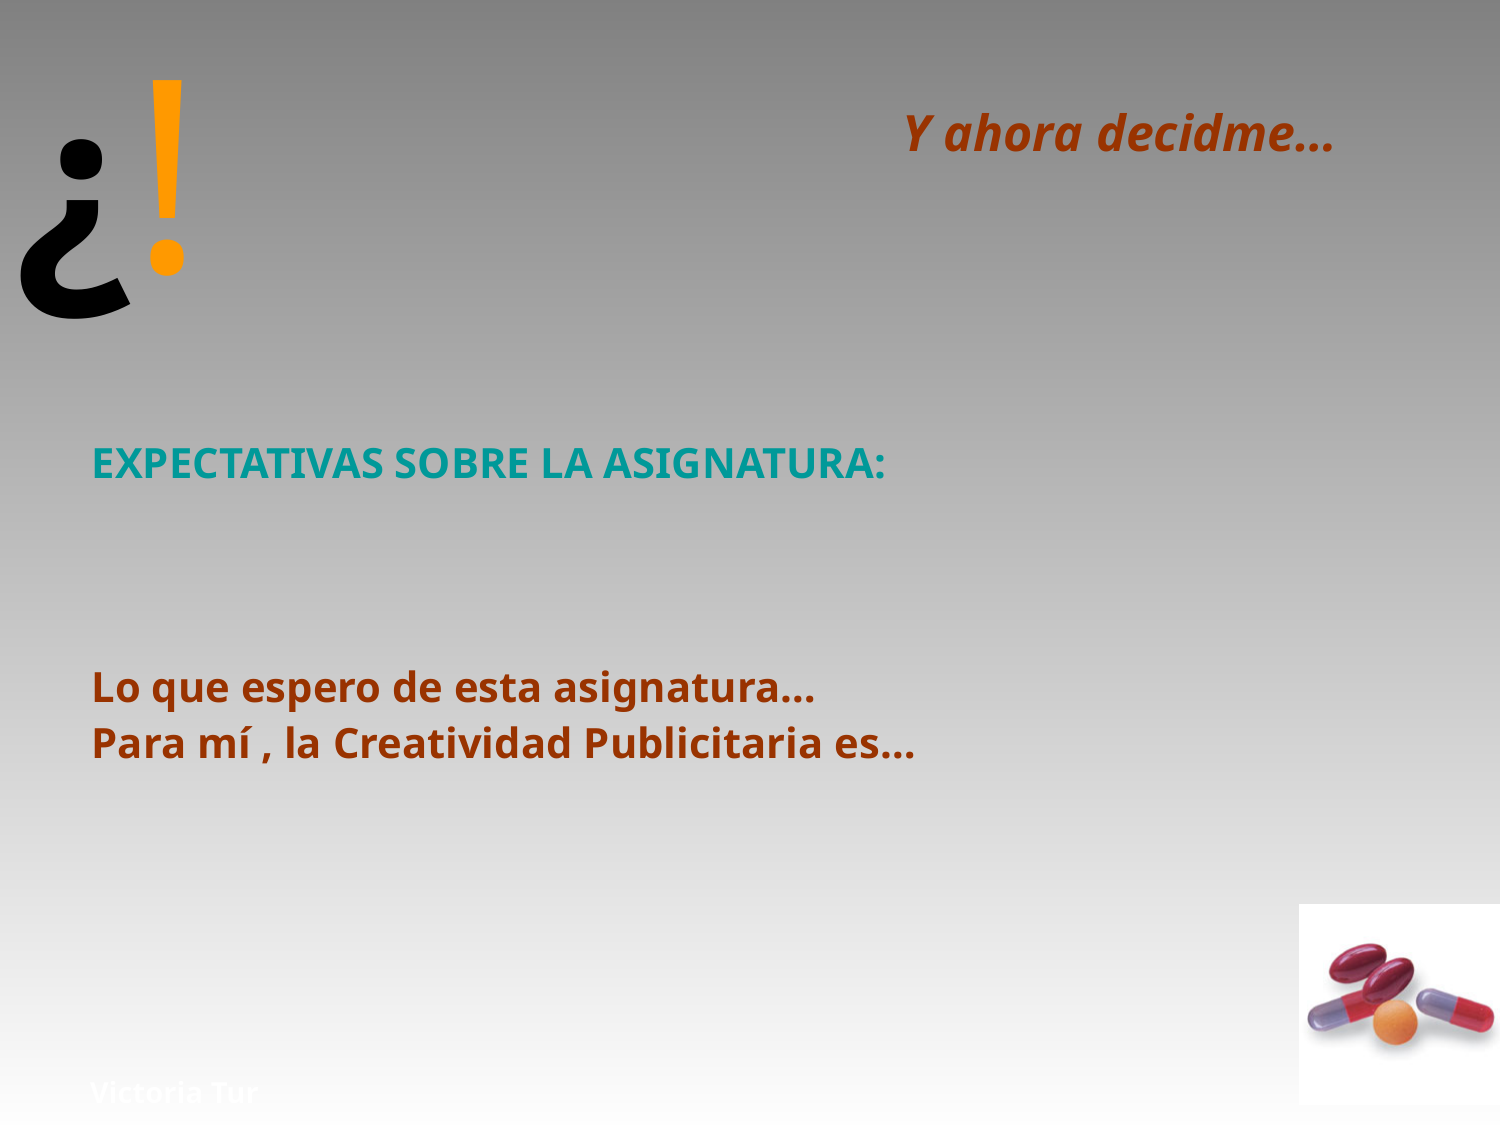

Y ahora decidme…
# EXPECTATIVAS SOBRE LA ASIGNATURA:
Lo que espero de esta asignatura…
Para mí , la Creatividad Publicitaria es…